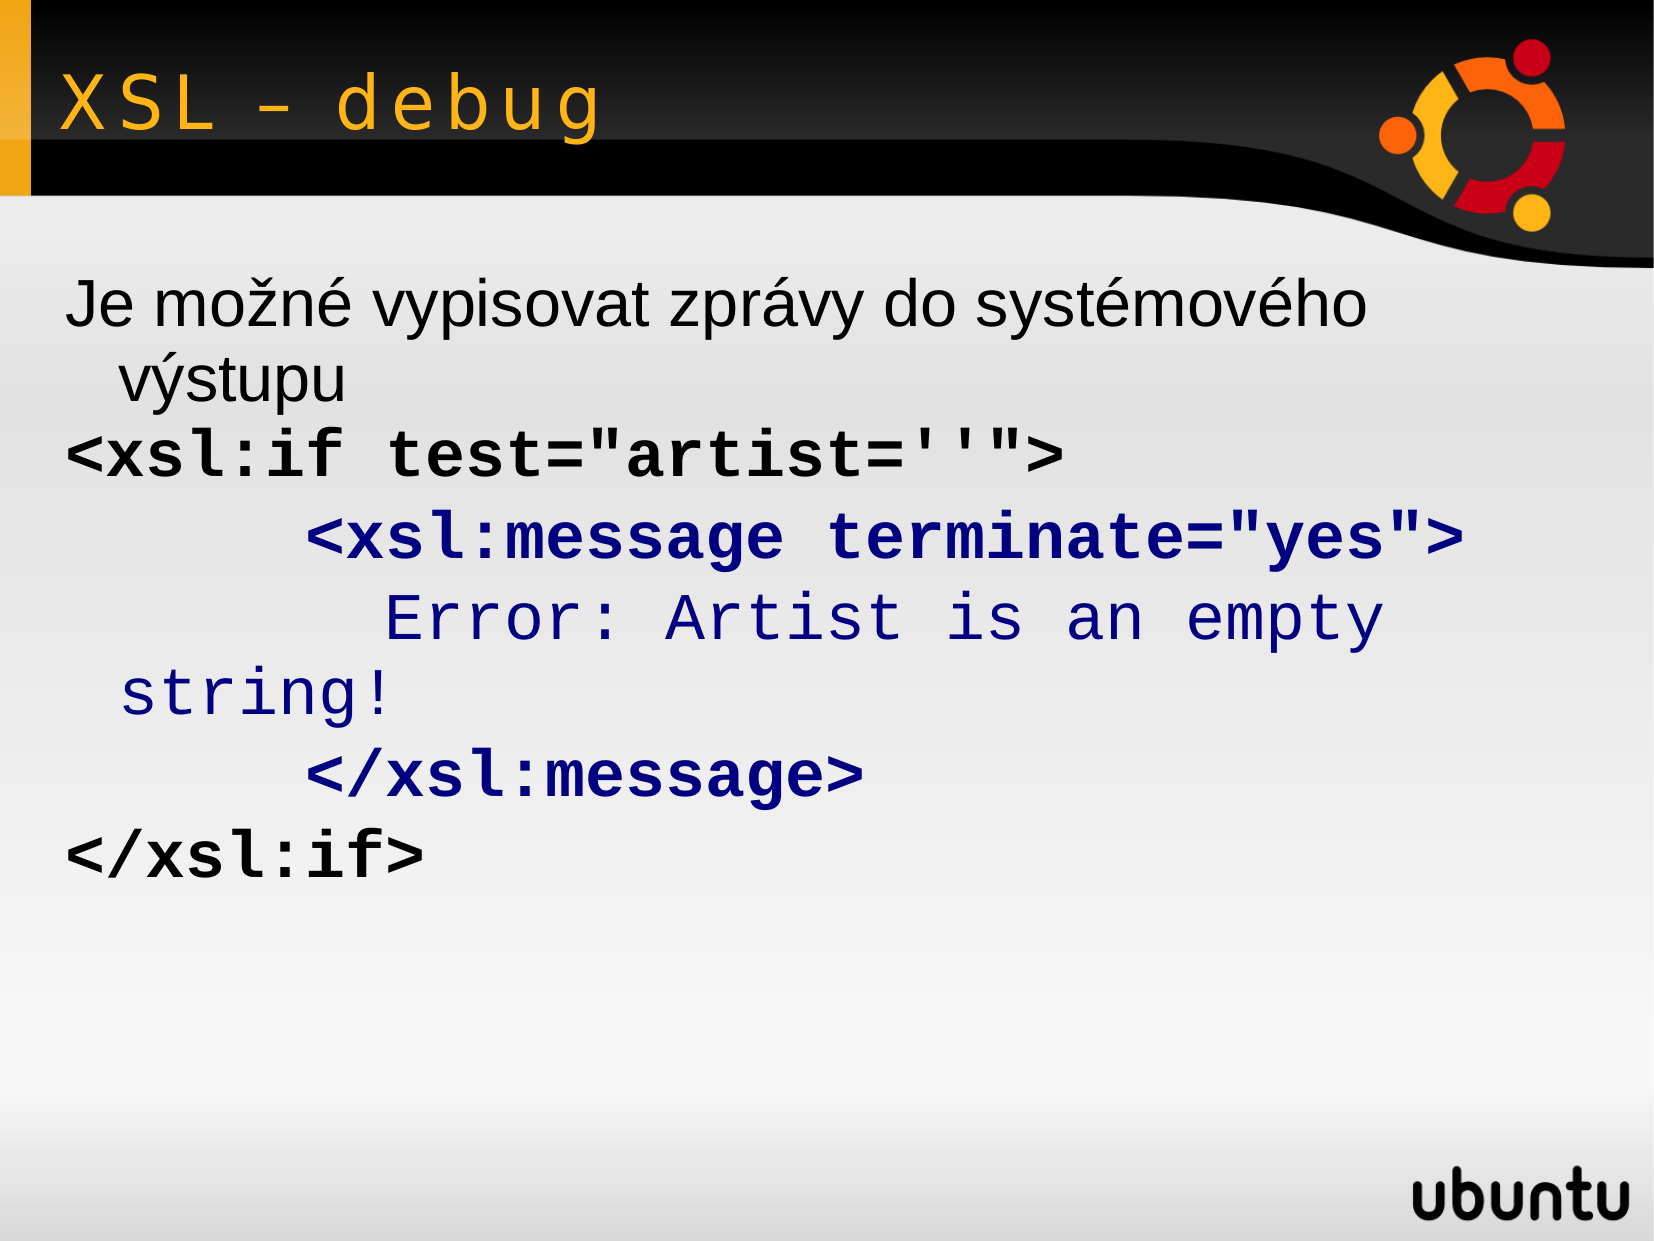

# XSL – debug
Je možné vypisovat zprávy do systémového výstupu
<xsl:if test="artist=''">
 <xsl:message terminate="yes">
 Error: Artist is an empty string!
 </xsl:message>
</xsl:if>